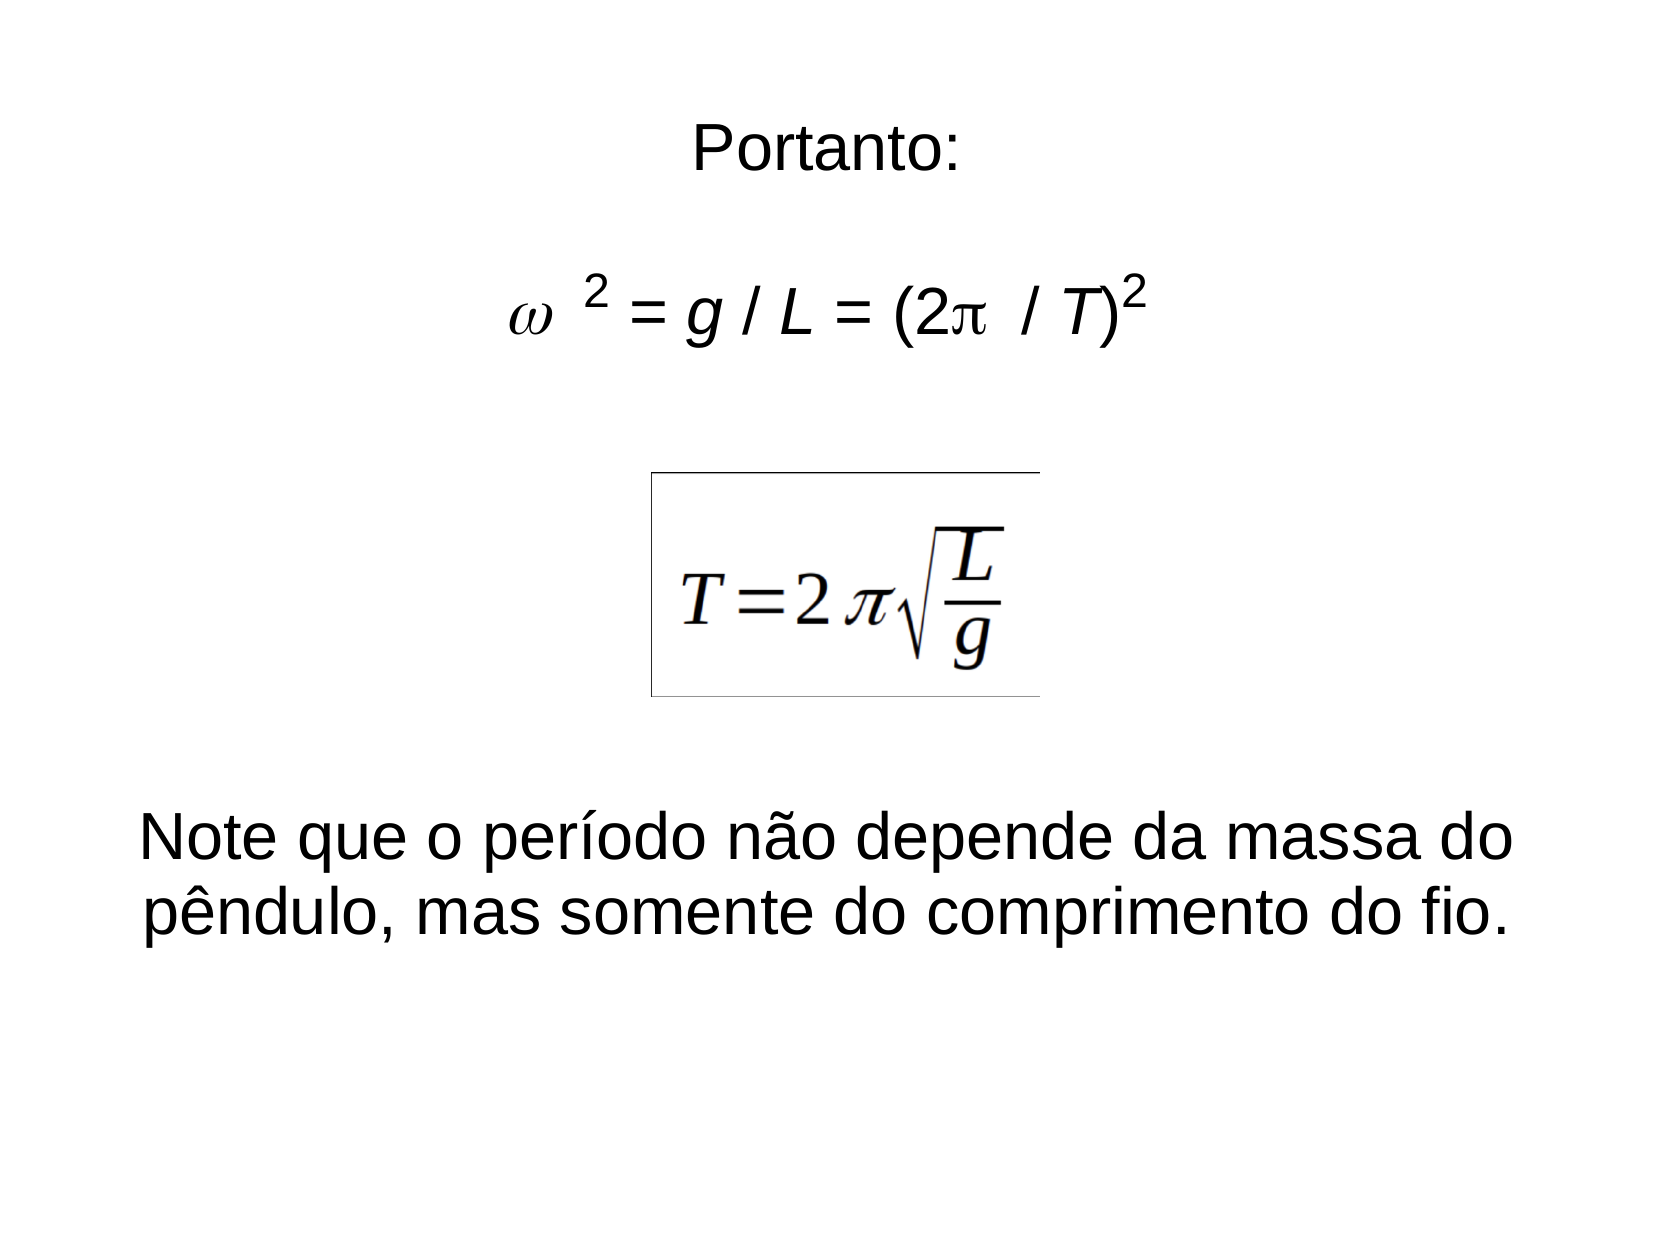

# Portanto:
w 2 = g / L = (2p / T)2
Note que o período não depende da massa do pêndulo, mas somente do comprimento do fio.